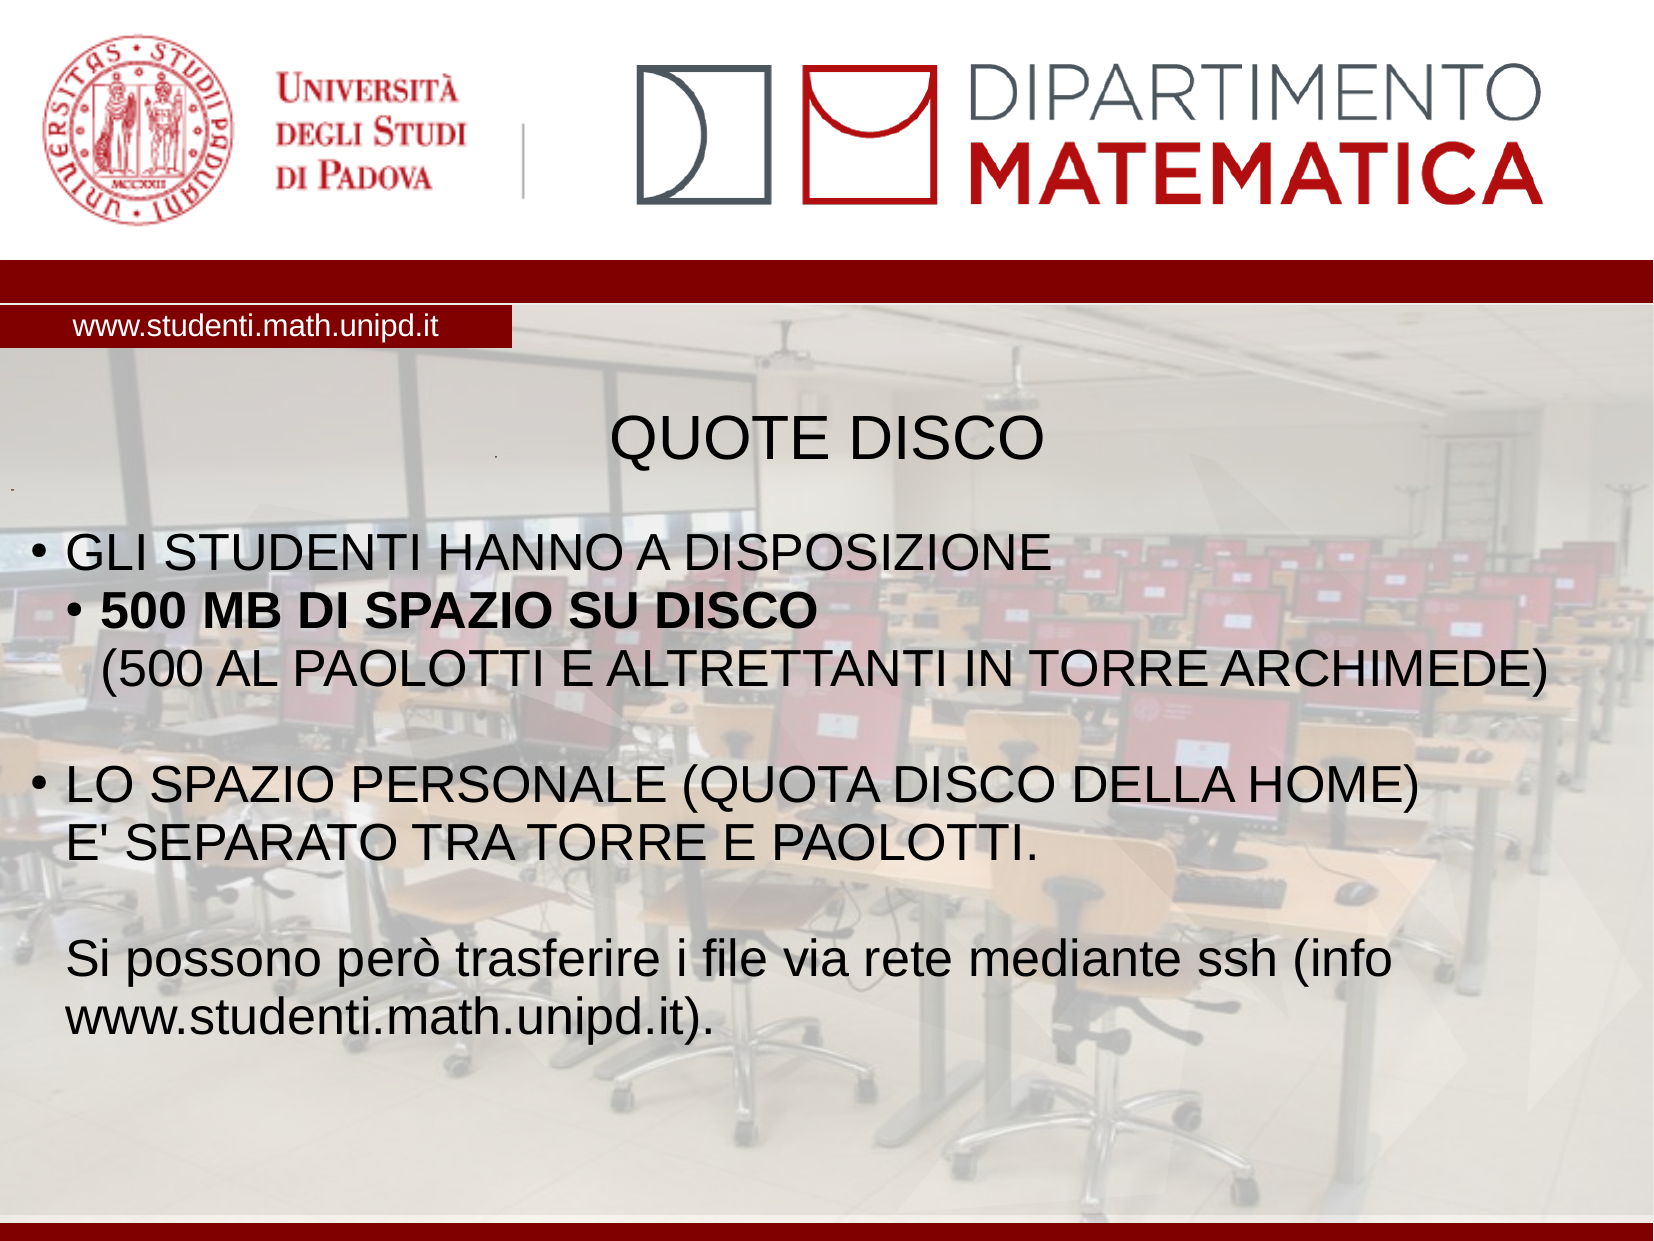

| |
| --- |
www.studenti.math.unipd.it
QUOTE DISCO
GLI STUDENTI HANNO A DISPOSIZIONE
500 MB DI SPAZIO SU DISCO
(500 AL PAOLOTTI E ALTRETTANTI IN TORRE ARCHIMEDE)
LO SPAZIO PERSONALE (QUOTA DISCO DELLA HOME)
E' SEPARATO TRA TORRE E PAOLOTTI.
Si possono però trasferire i file via rete mediante ssh (info www.studenti.math.unipd.it).
| |
| --- |